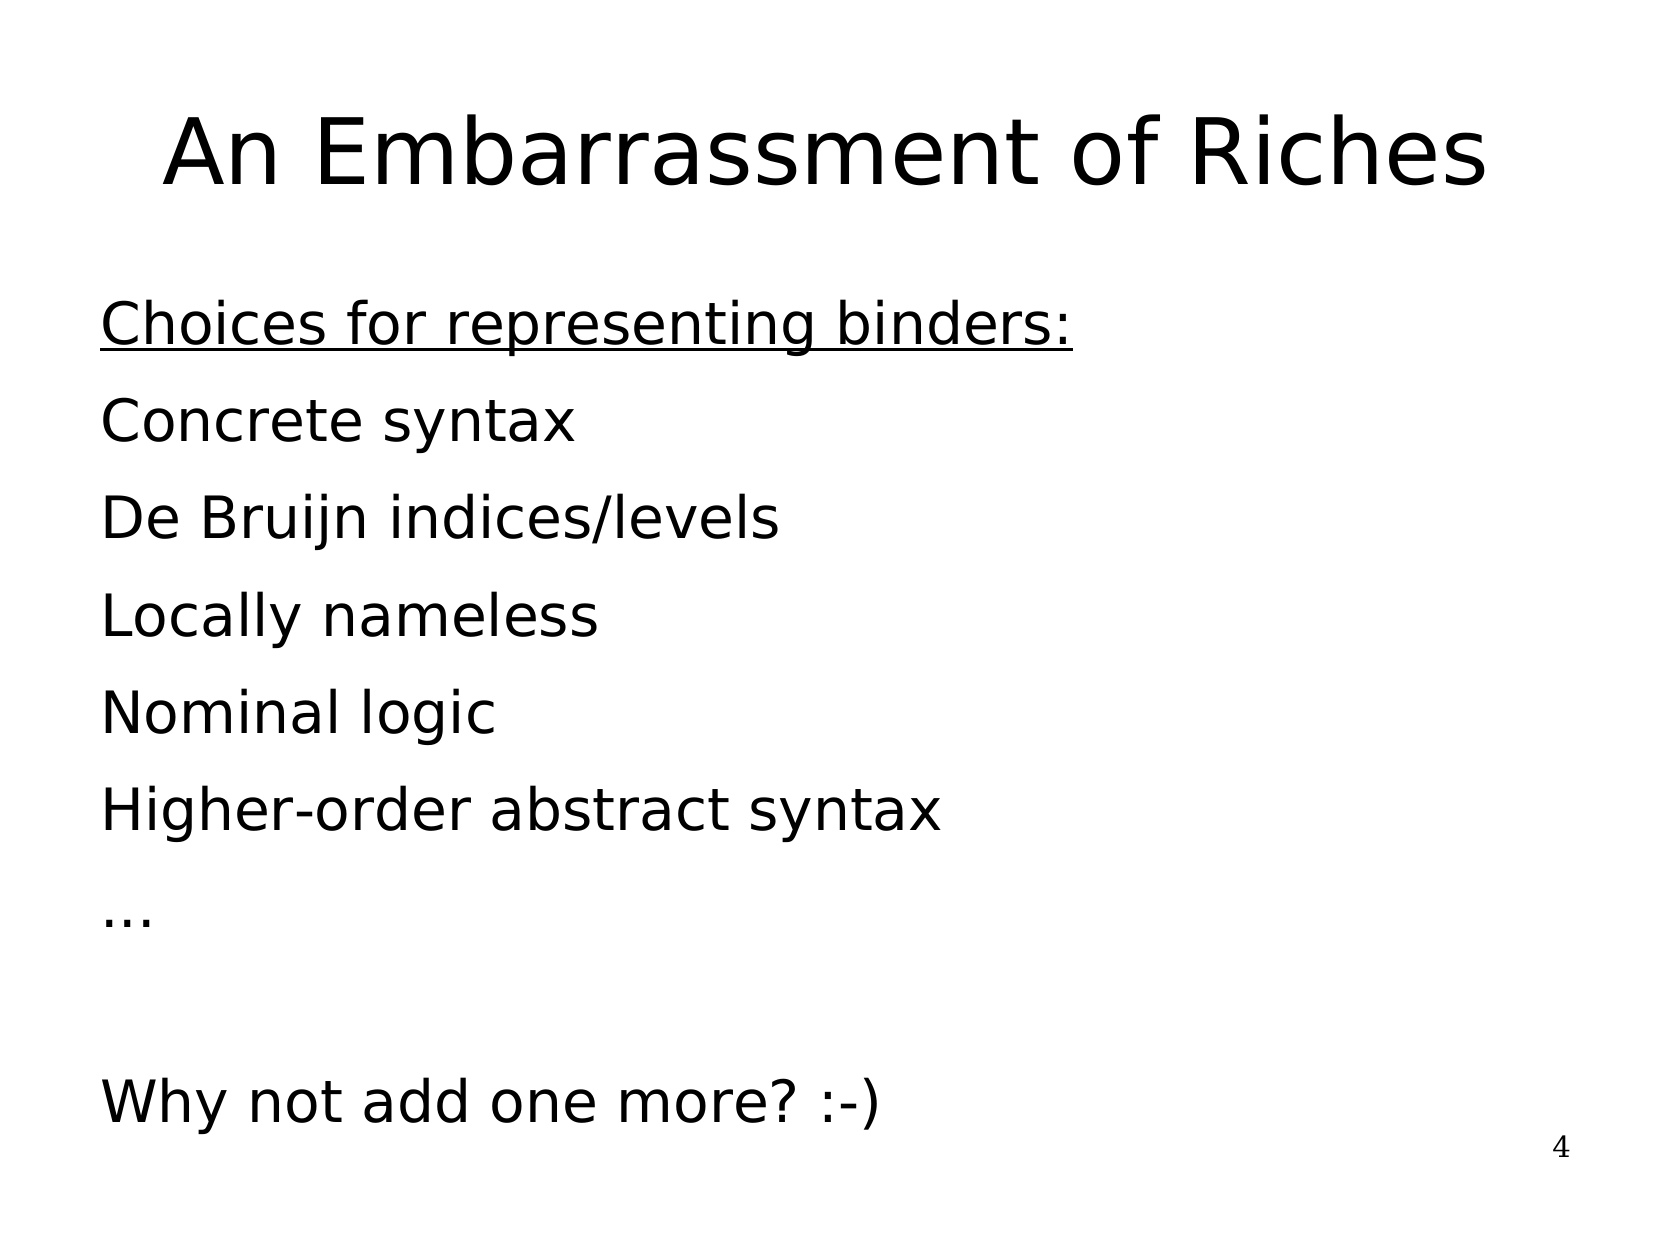

# An Embarrassment of Riches
Choices for representing binders:
Concrete syntax
De Bruijn indices/levels
Locally nameless
Nominal logic
Higher-order abstract syntax
...
Why not add one more? :-)
4